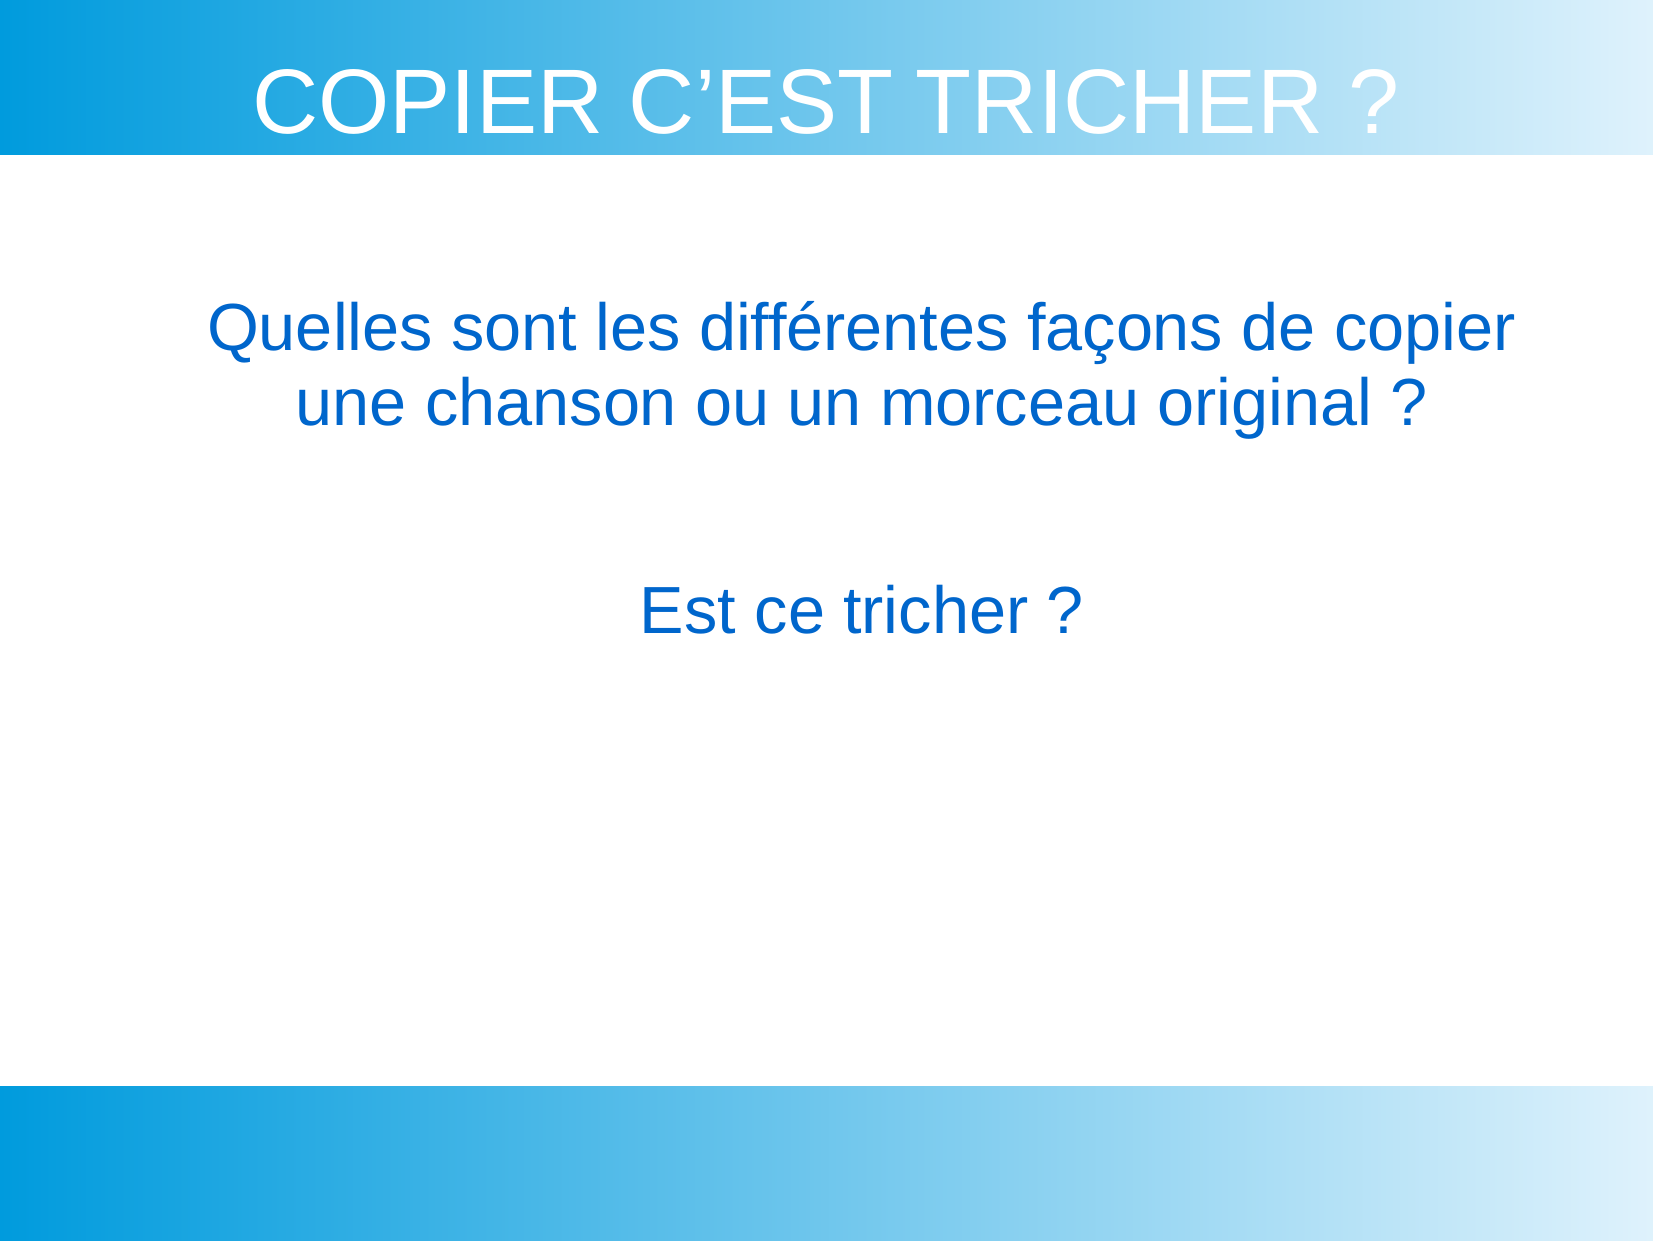

# COPIER C’EST TRICHER ?
Quelles sont les différentes façons de copier une chanson ou un morceau original ?
Est ce tricher ?